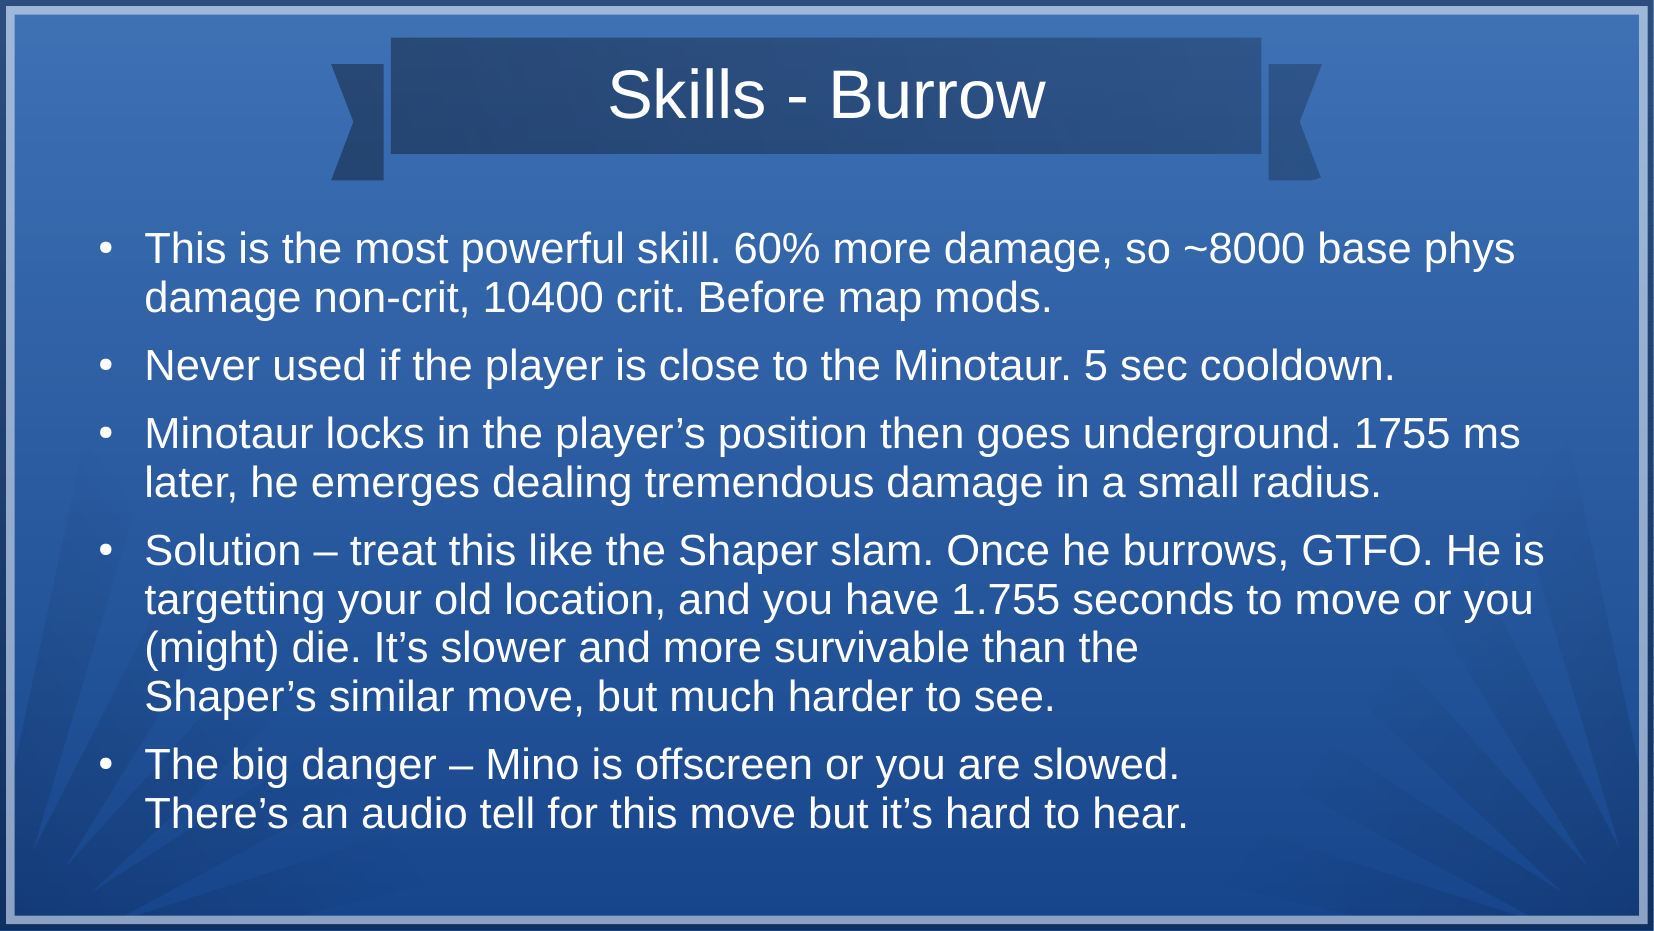

# Skills - Burrow
This is the most powerful skill. 60% more damage, so ~8000 base phys damage non-crit, 10400 crit. Before map mods.
Never used if the player is close to the Minotaur. 5 sec cooldown.
Minotaur locks in the player’s position then goes underground. 1755 ms later, he emerges dealing tremendous damage in a small radius.
Solution – treat this like the Shaper slam. Once he burrows, GTFO. He is targetting your old location, and you have 1.755 seconds to move or you (might) die. It’s slower and more survivable than the Shaper’s similar move, but much harder to see.
The big danger – Mino is offscreen or you are slowed. There’s an audio tell for this move but it’s hard to hear.